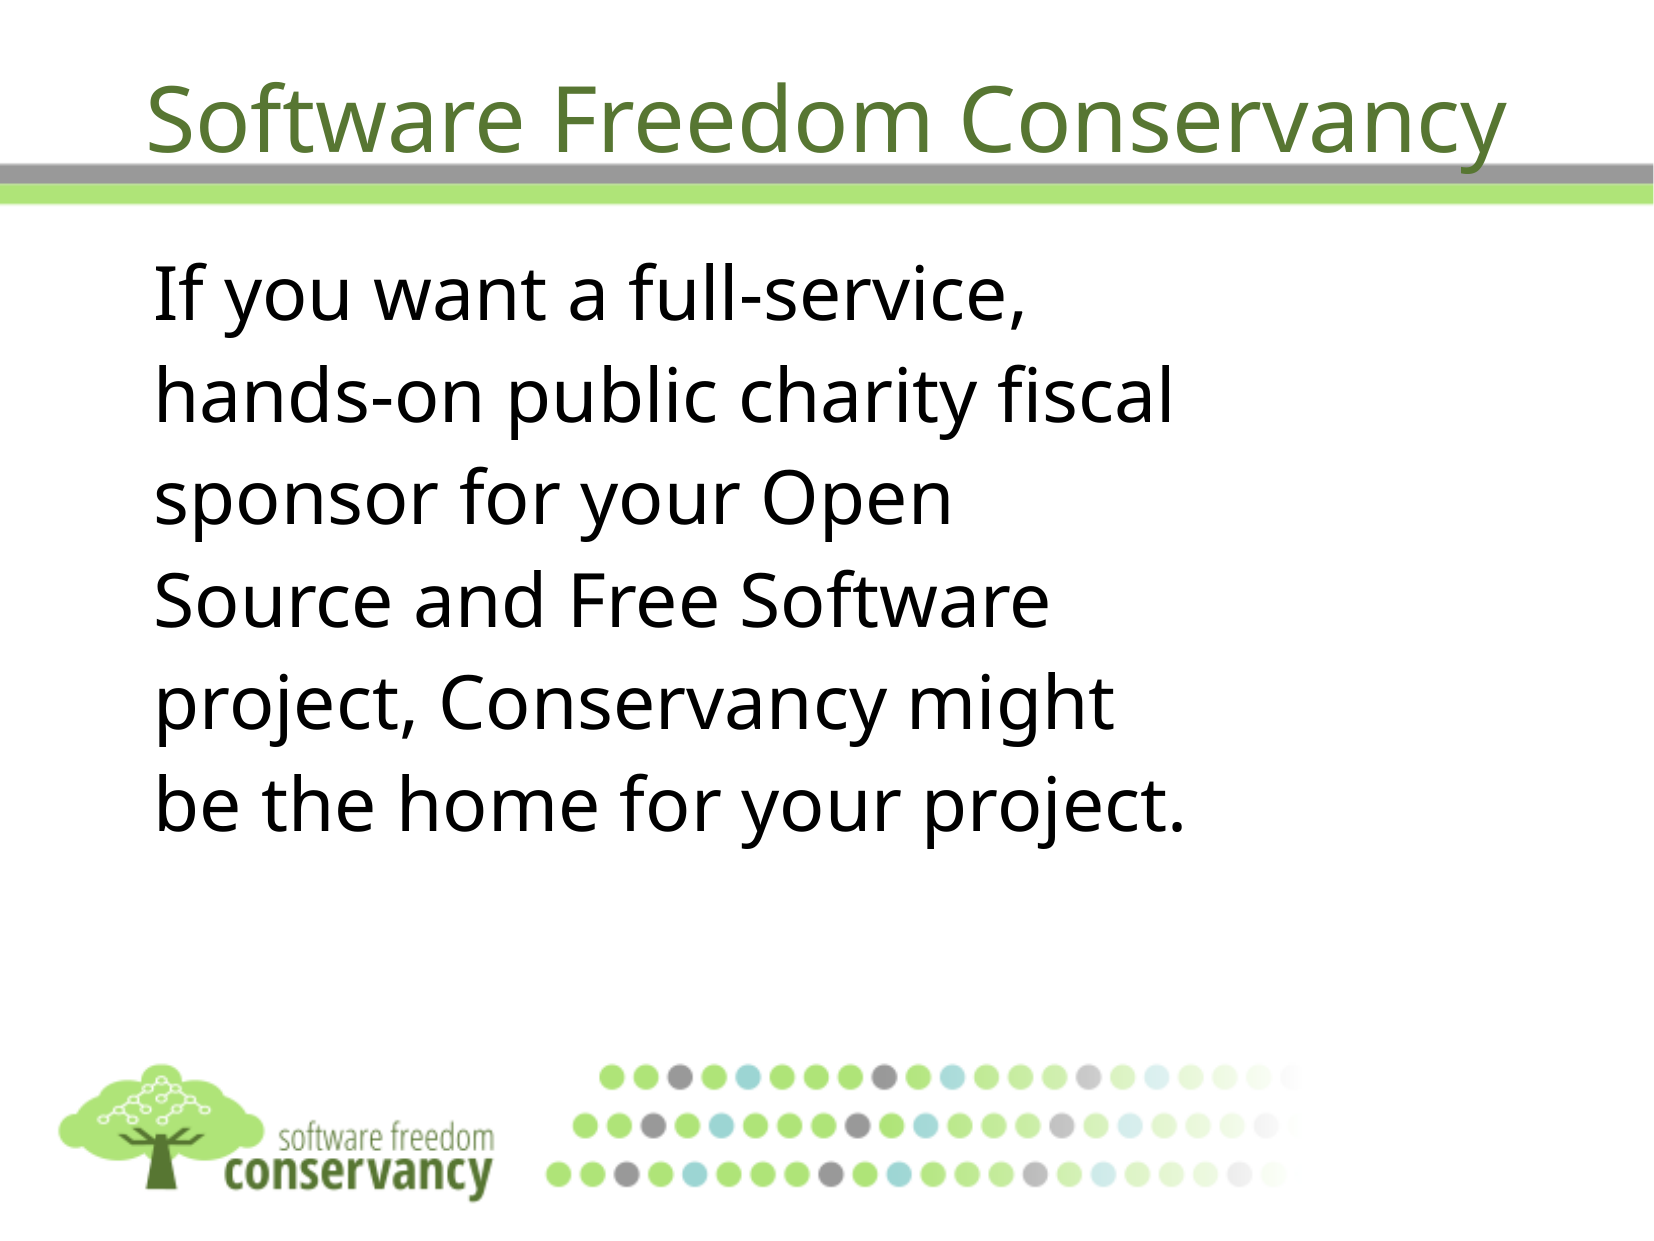

# Software Freedom Conservancy
If you want a full-service, hands-on public charity fiscal sponsor for your Open Source and Free Software project, Conservancy might be the home for your project.